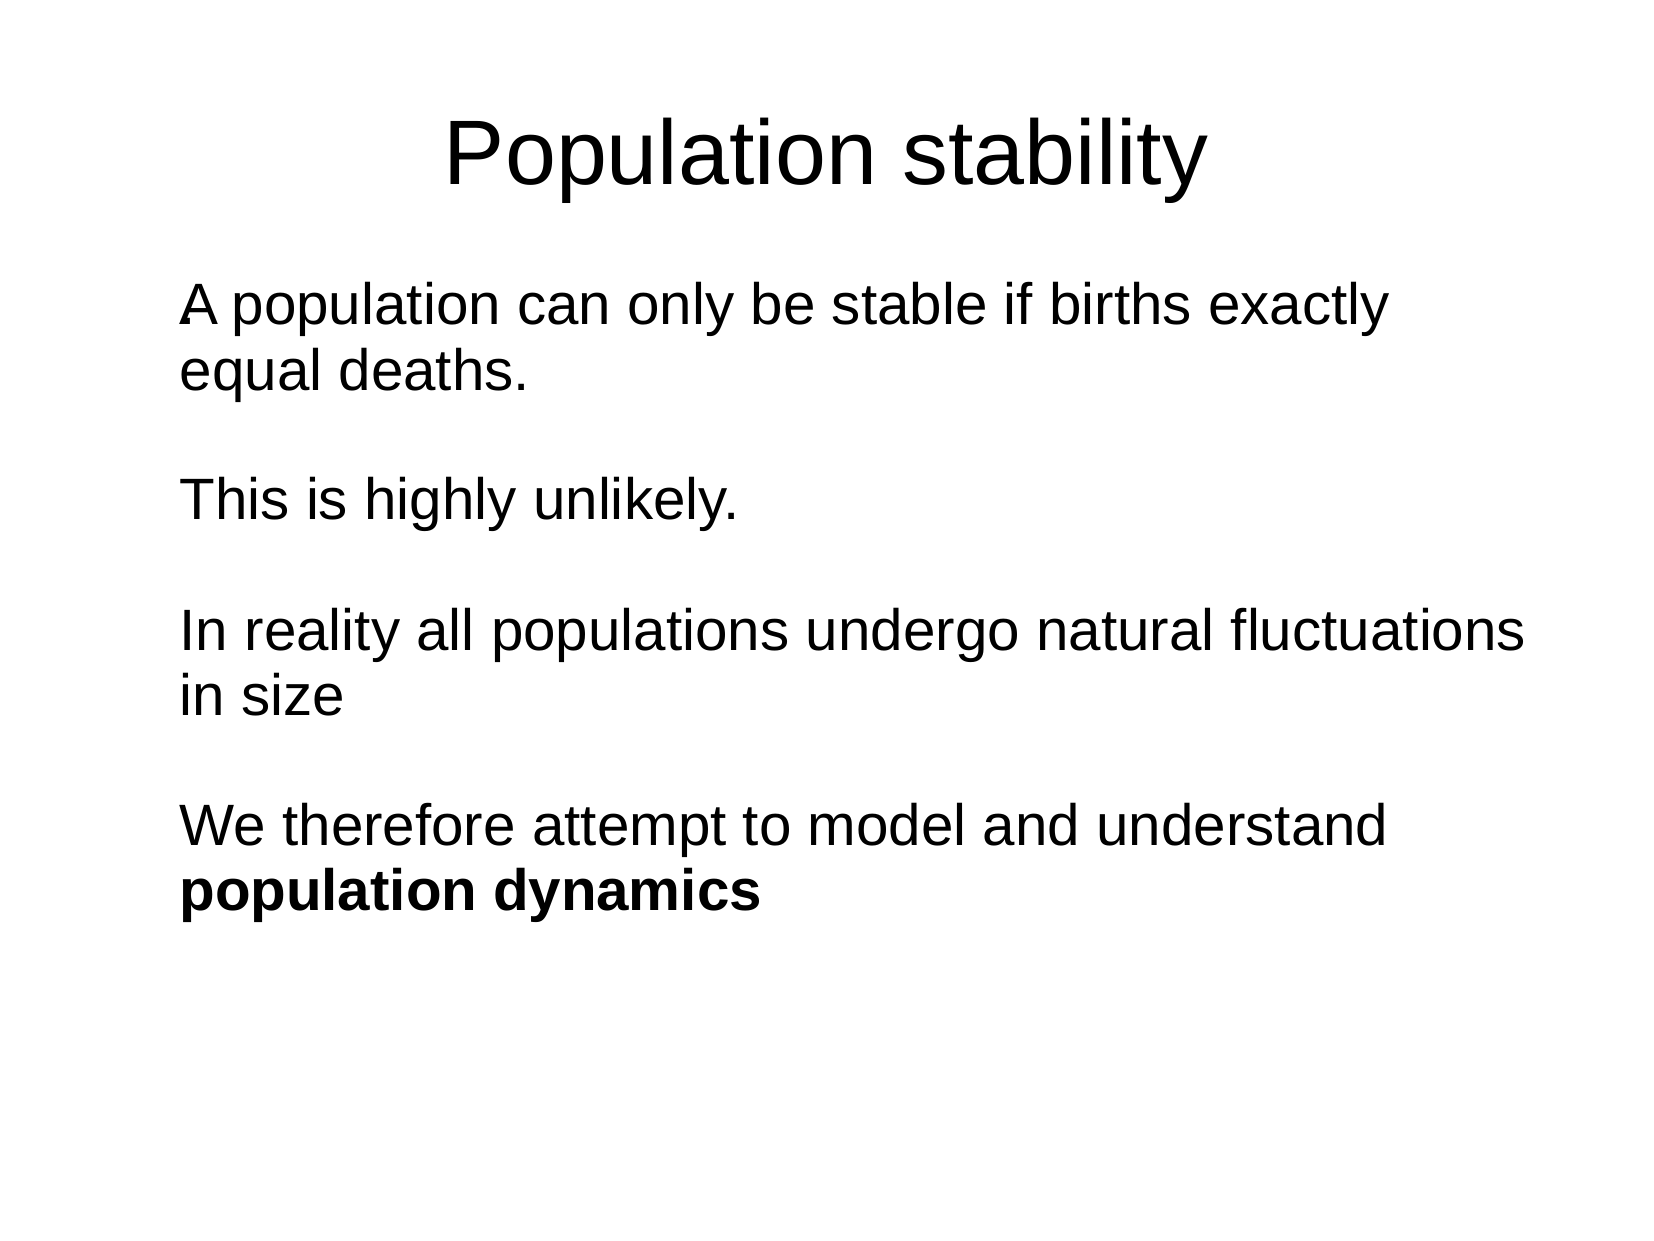

# Population stability
.
A population can only be stable if births exactly equal deaths.
This is highly unlikely.
In reality all populations undergo natural fluctuations in size
We therefore attempt to model and understand population dynamics